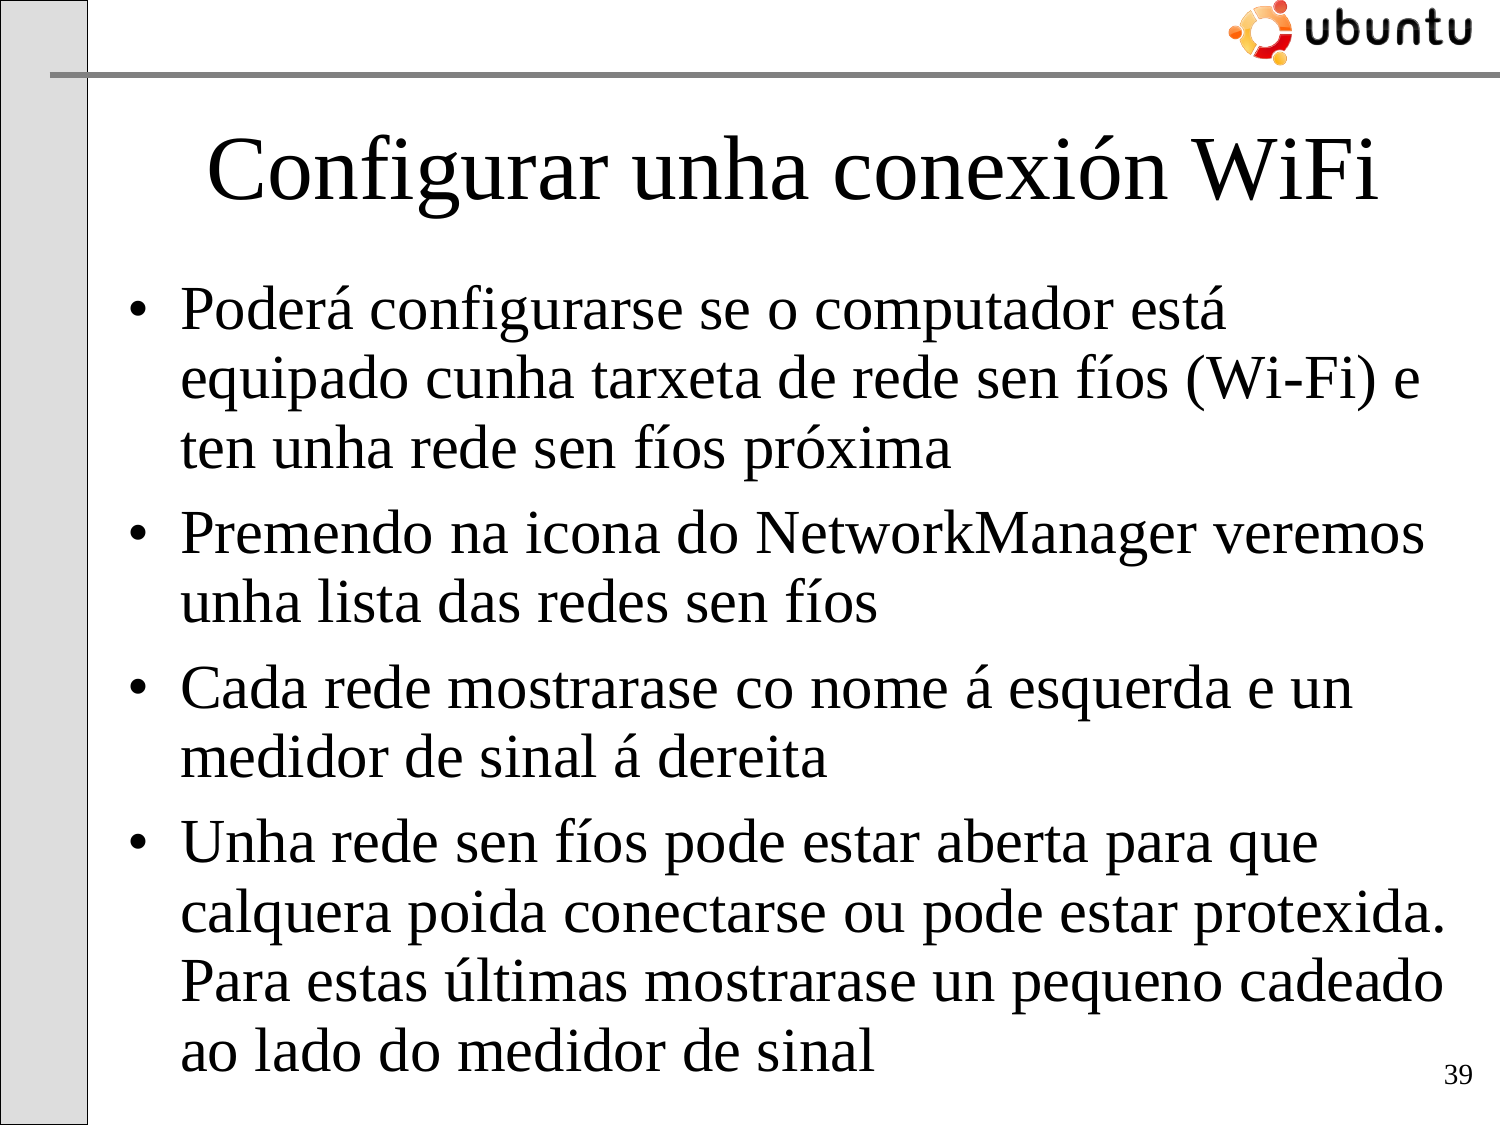

# Configurar unha conexión WiFi
Poderá configurarse se o computador está equipado cunha tarxeta de rede sen fíos (Wi-Fi) e ten unha rede sen fíos próxima
Premendo na icona do NetworkManager veremos unha lista das redes sen fíos
Cada rede mostrarase co nome á esquerda e un medidor de sinal á dereita
Unha rede sen fíos pode estar aberta para que calquera poida conectarse ou pode estar protexida. Para estas últimas mostrarase un pequeno cadeado ao lado do medidor de sinal
39